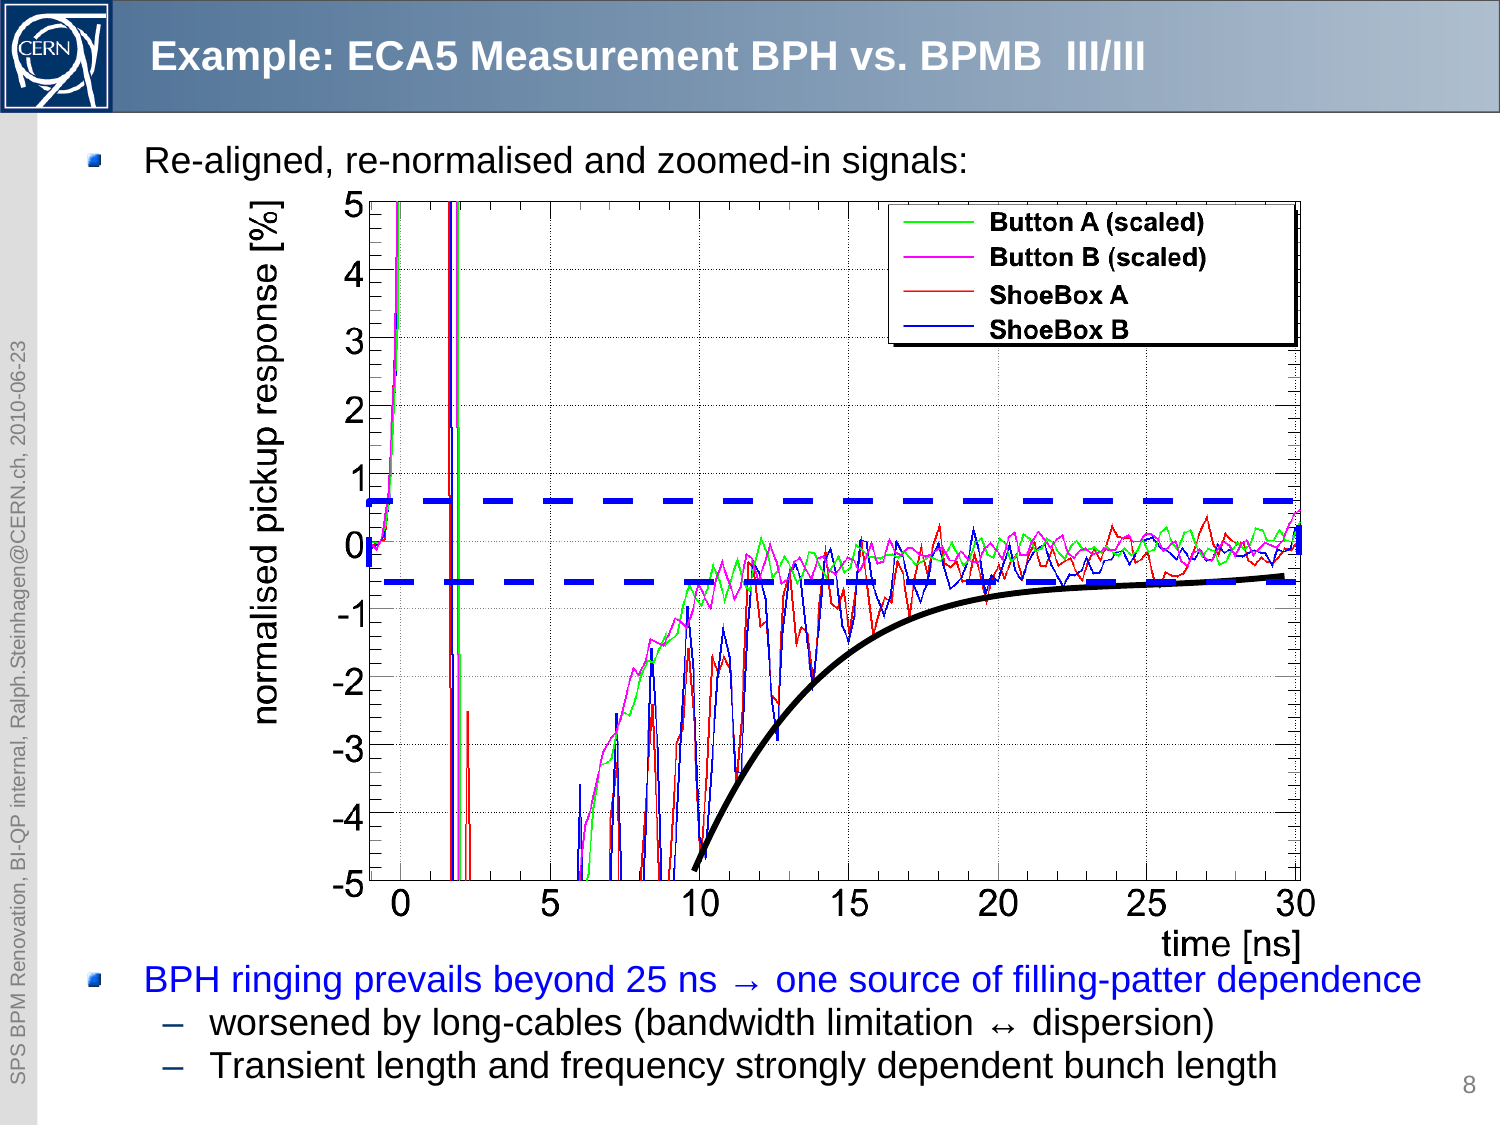

# Example: ECA5 Measurement BPH vs. BPMB III/III
Re-aligned, re-normalised and zoomed-in signals:
BPH ringing prevails beyond 25 ns → one source of filling-patter dependence
worsened by long-cables (bandwidth limitation ↔ dispersion)
Transient length and frequency strongly dependent bunch length